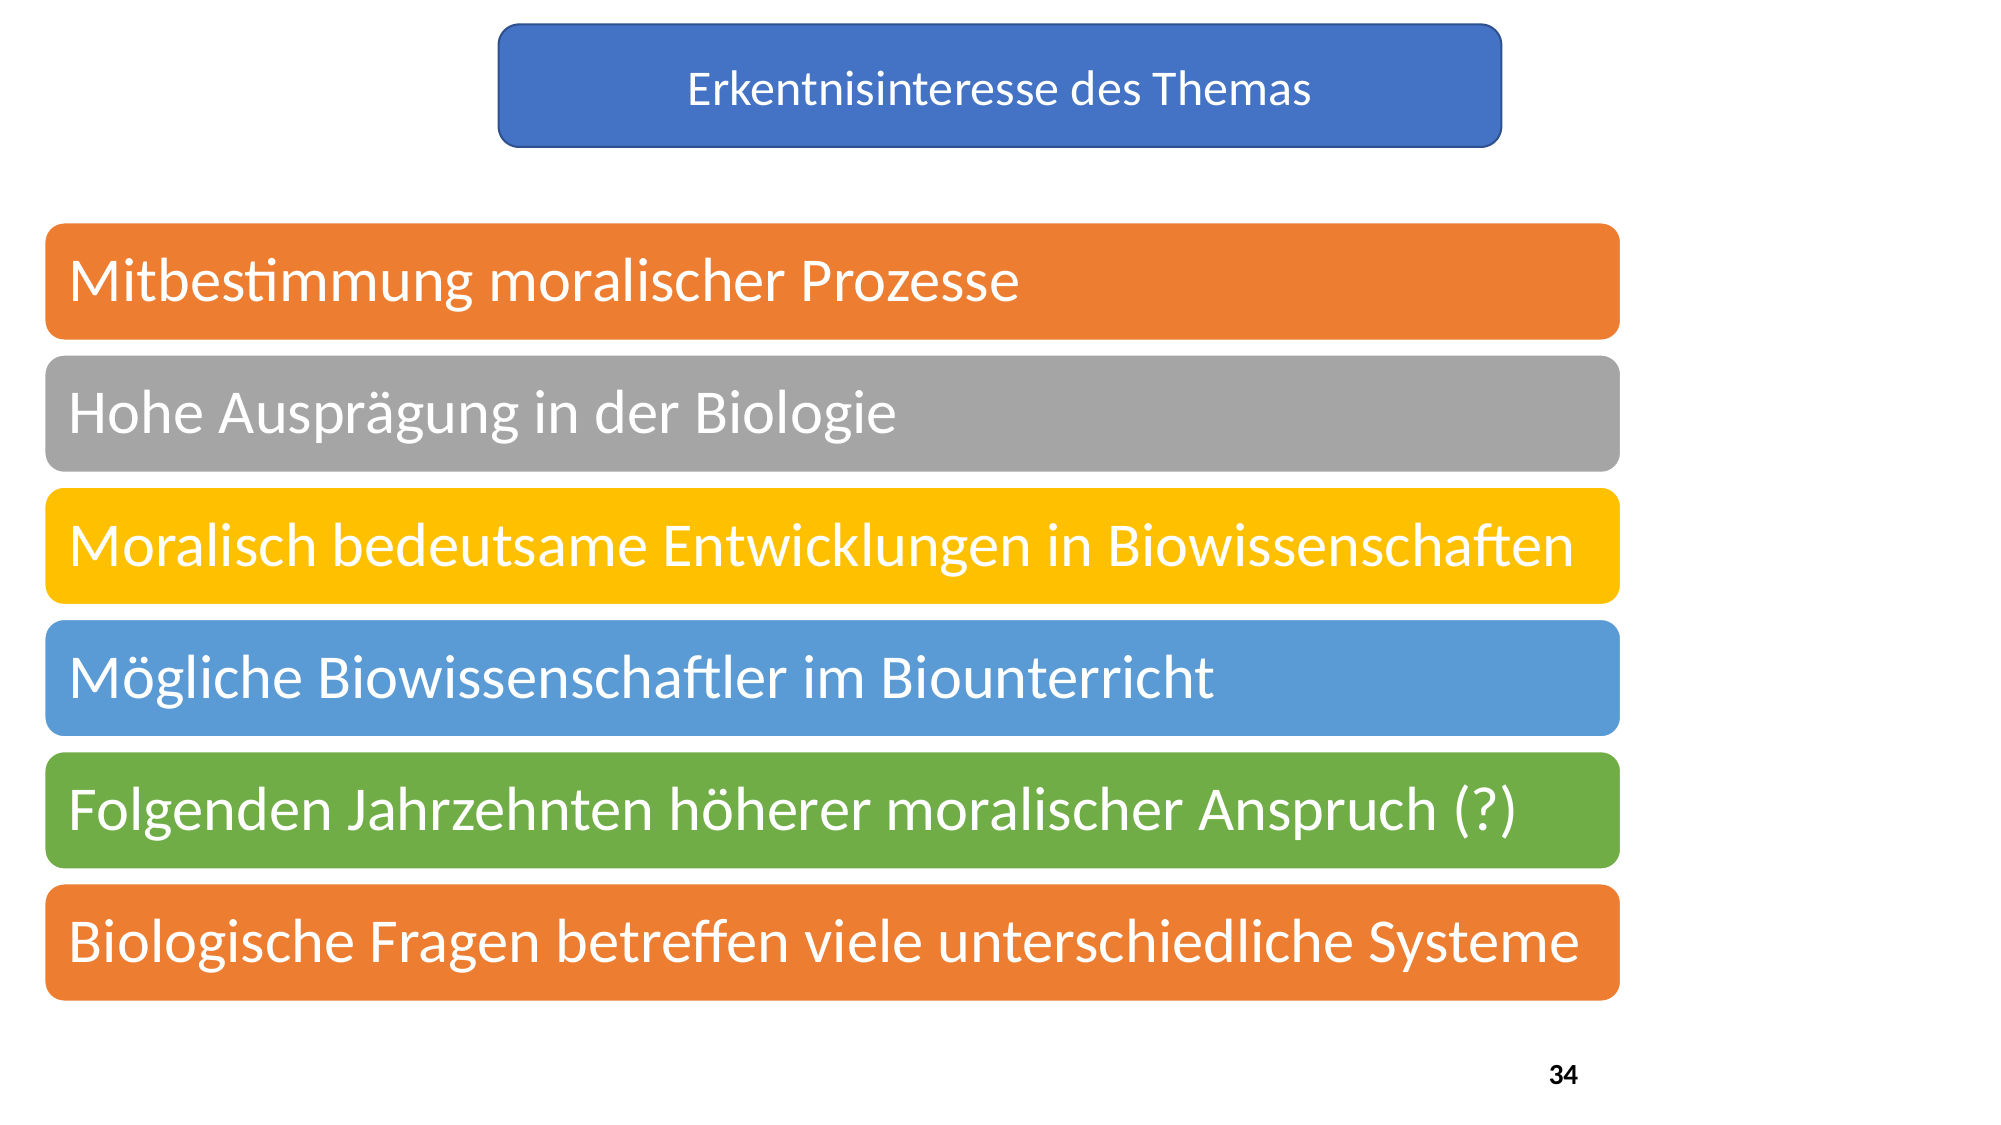

Erkentnisinteresse des Themas
Mitbestimmung moralischer Prozesse
Hohe Ausprägung in der Biologie
Moralisch bedeutsame Entwicklungen in Biowissenschaften
Mögliche Biowissenschaftler im Biounterricht
Folgenden Jahrzehnten höherer moralischer Anspruch (?)
Biologische Fragen betreffen viele unterschiedliche Systeme
34